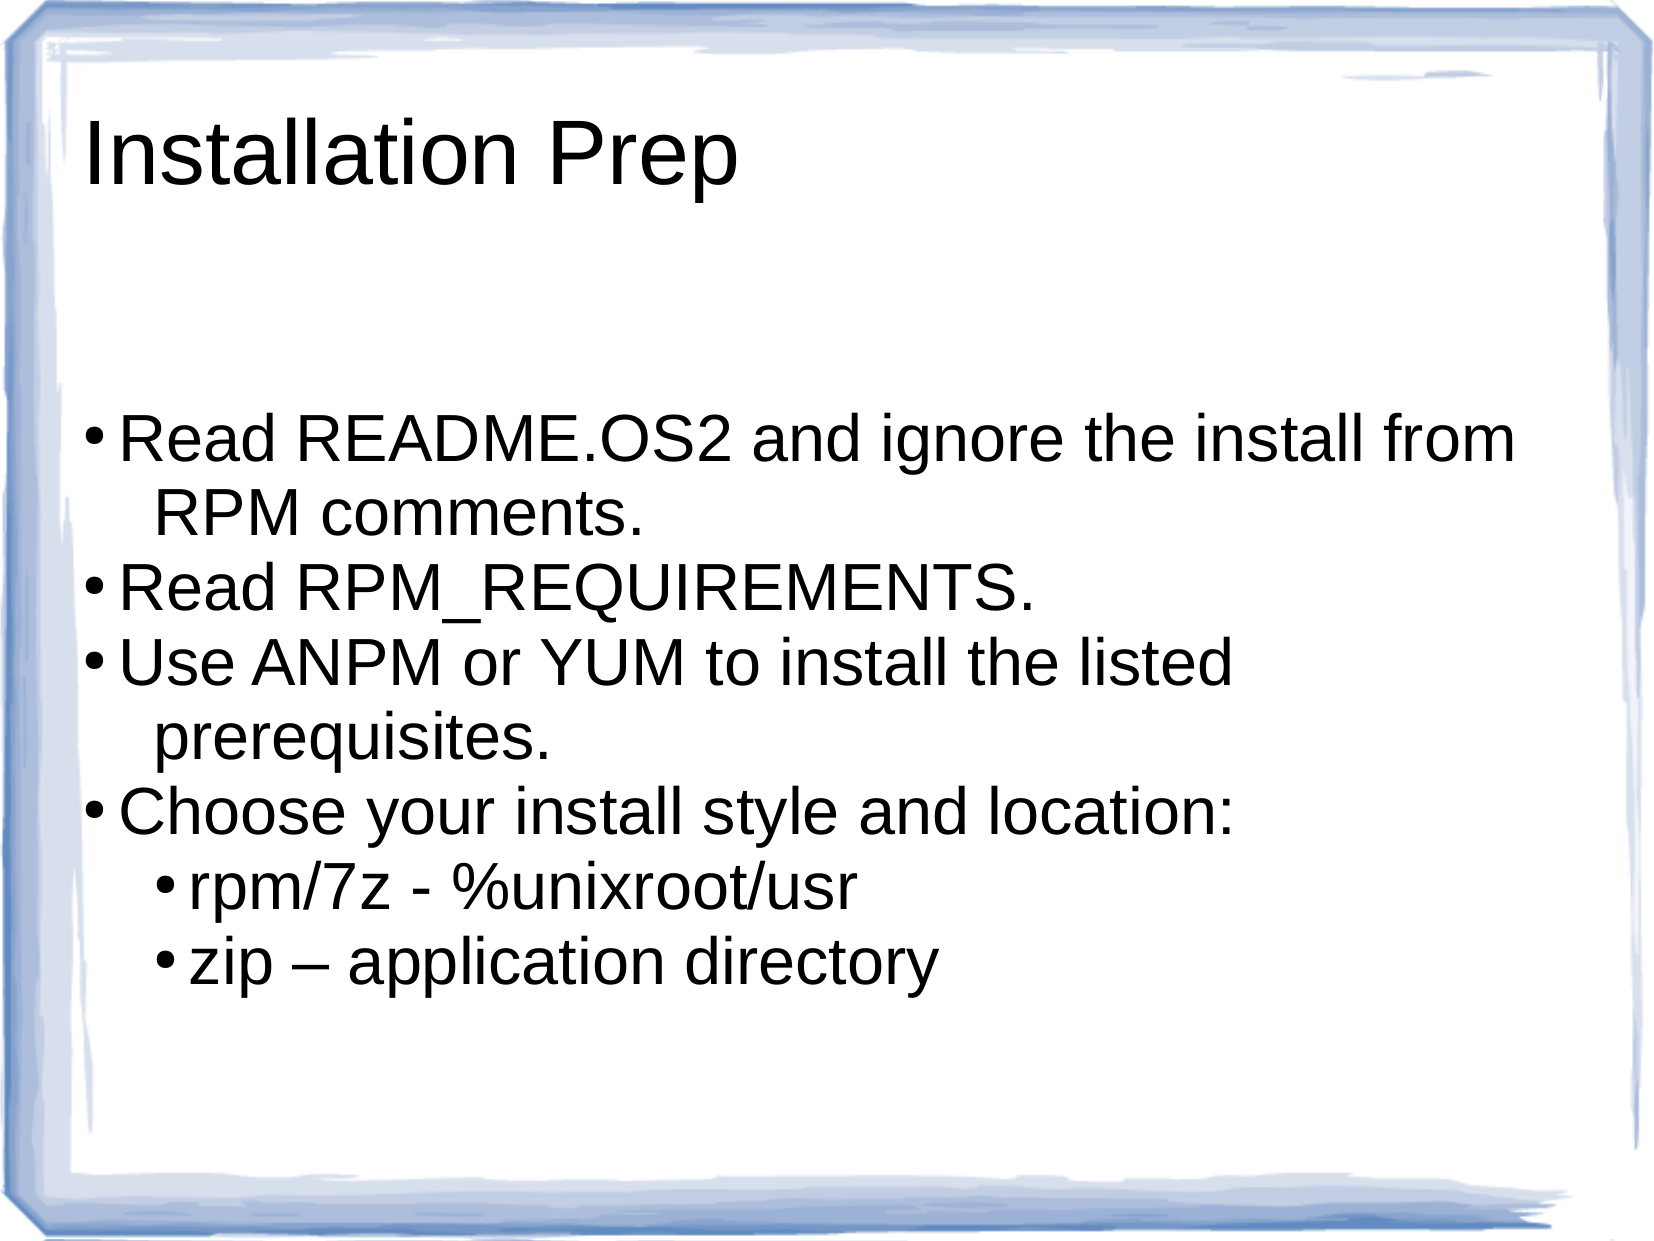

# Installation Prep
Read README.OS2 and ignore the install from RPM comments.
Read RPM_REQUIREMENTS.
Use ANPM or YUM to install the listed prerequisites.
Choose your install style and location:
rpm/7z - %unixroot/usr
zip – application directory